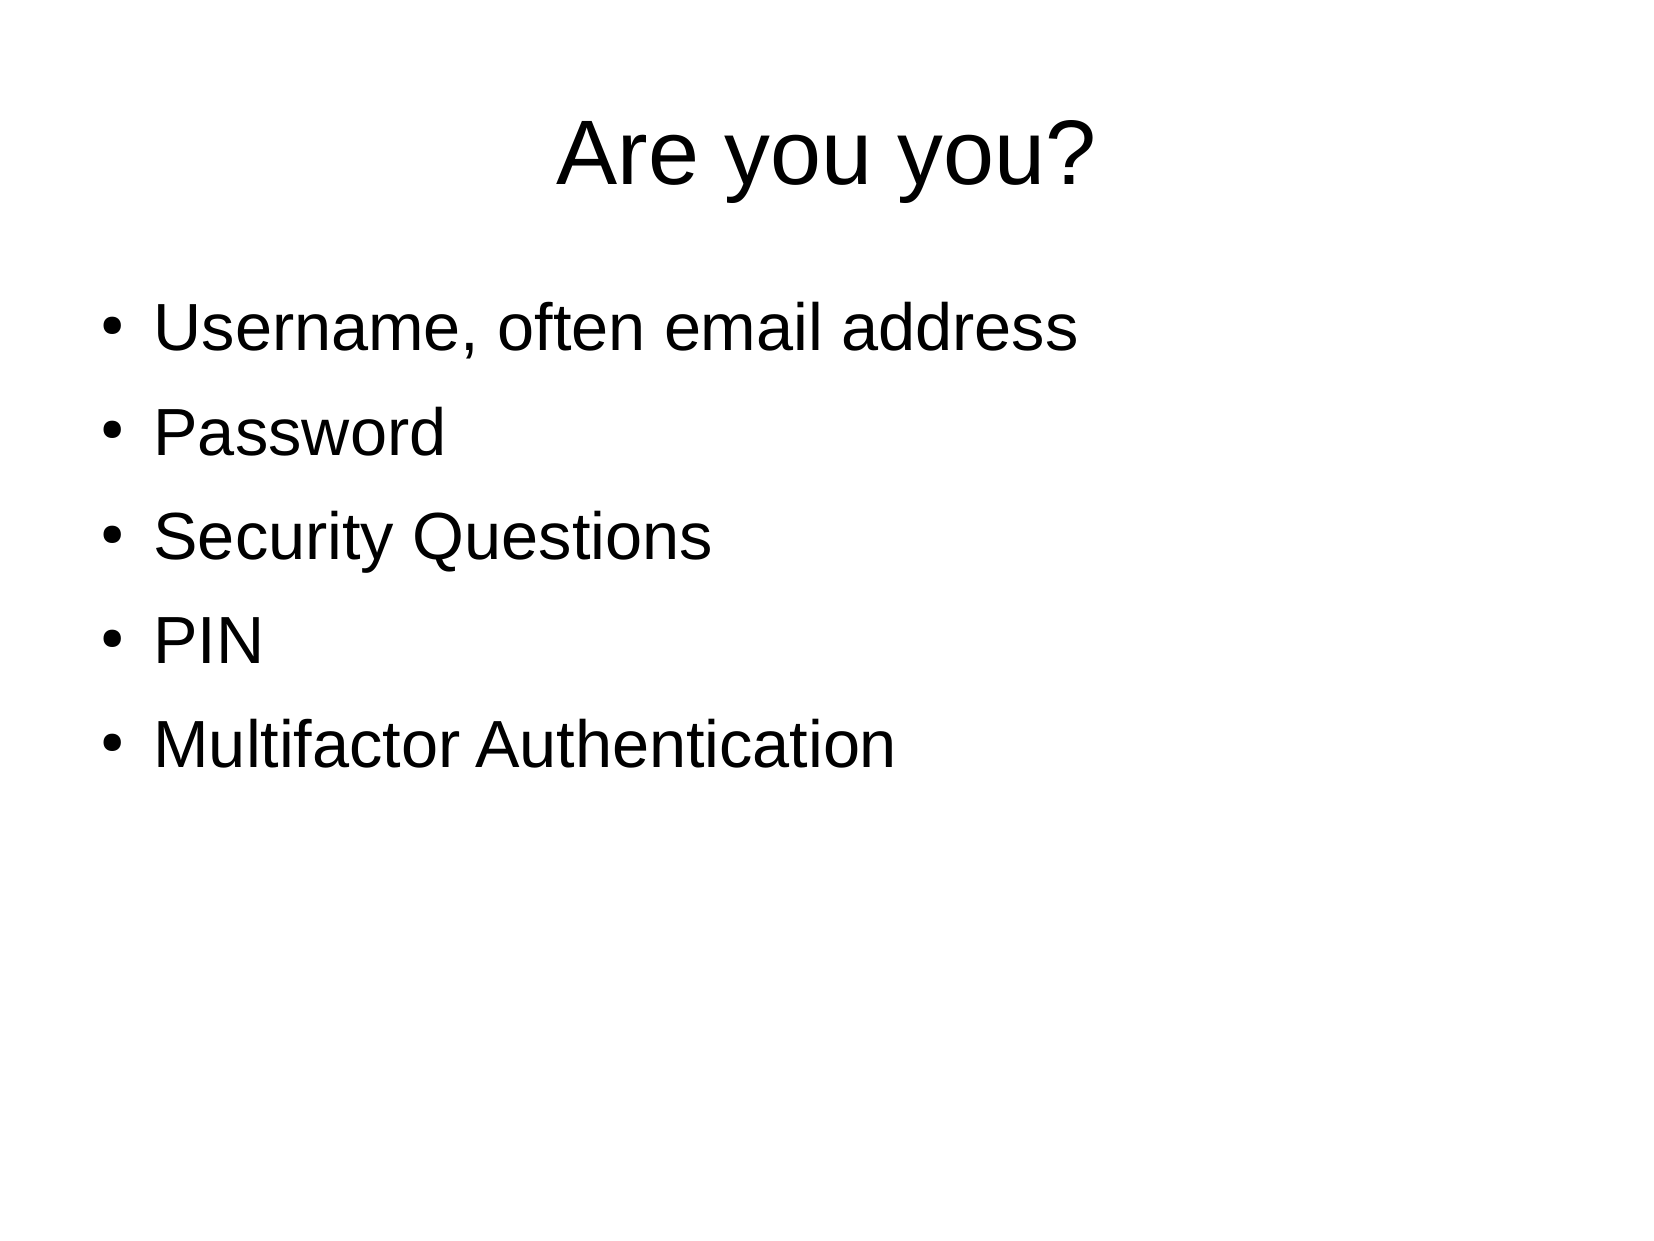

# Are you you?
Username, often email address
Password
Security Questions
PIN
Multifactor Authentication